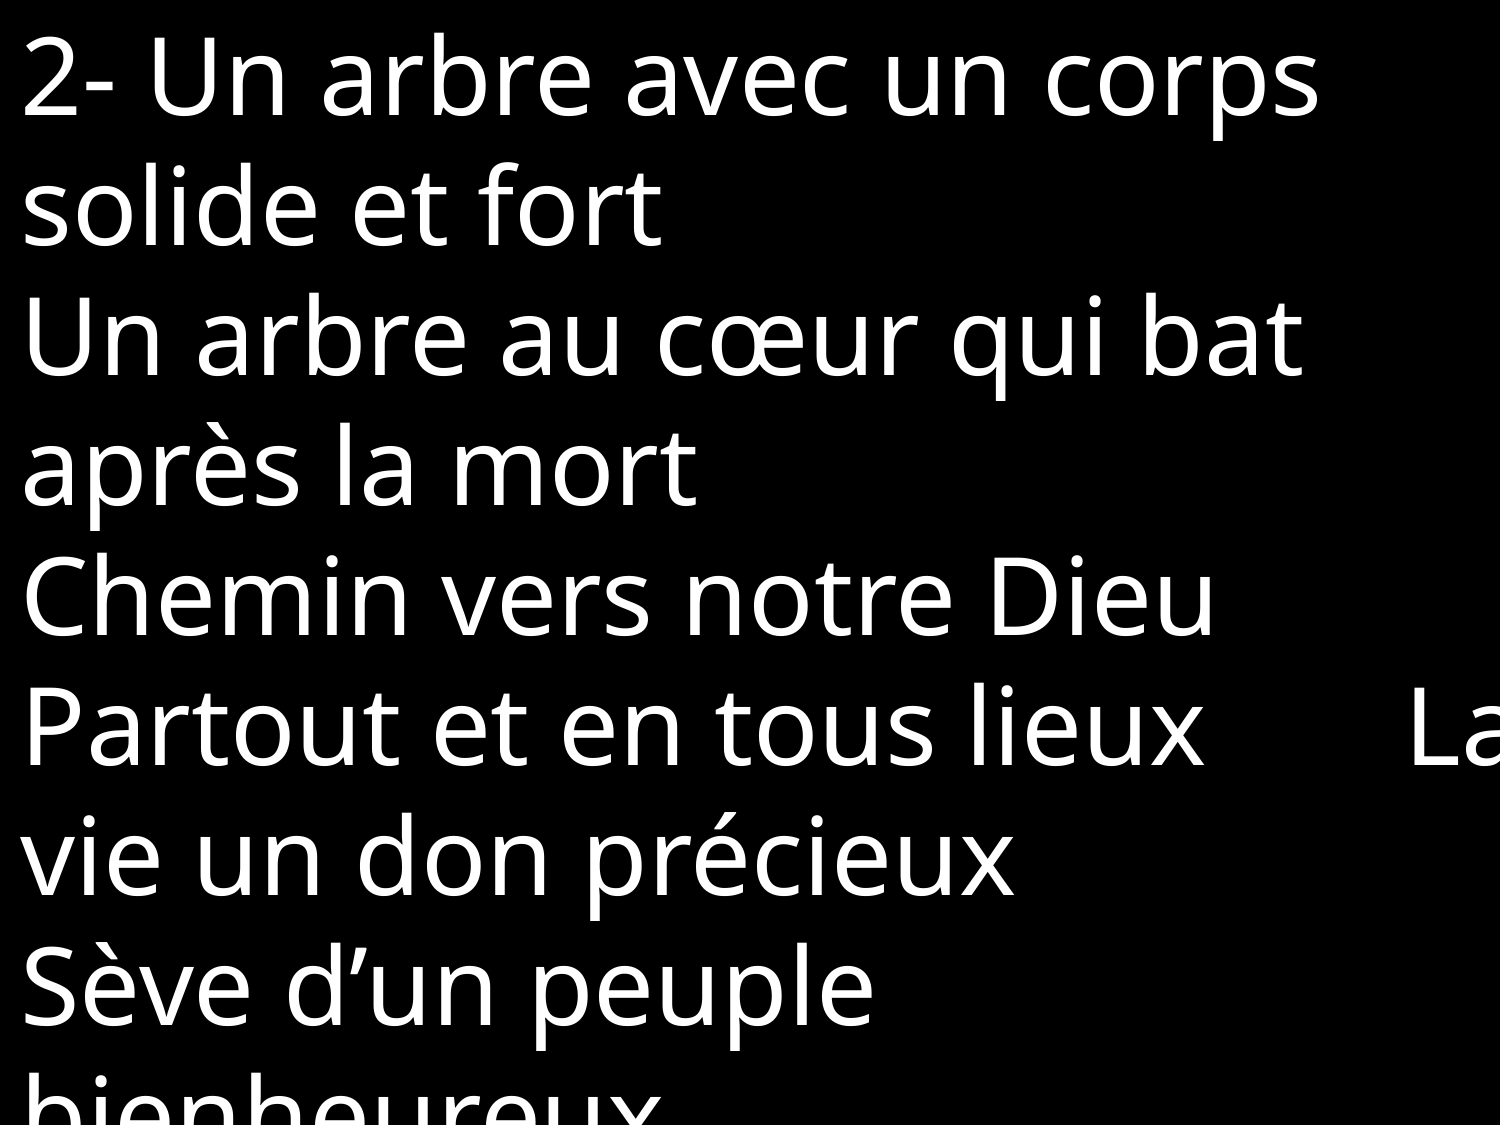

2- Un arbre avec un corps solide et fort
Un arbre au cœur qui bat après la mort
Chemin vers notre Dieu
Partout et en tous lieux La vie un don précieux
Sève d’un peuple bienheureux
#